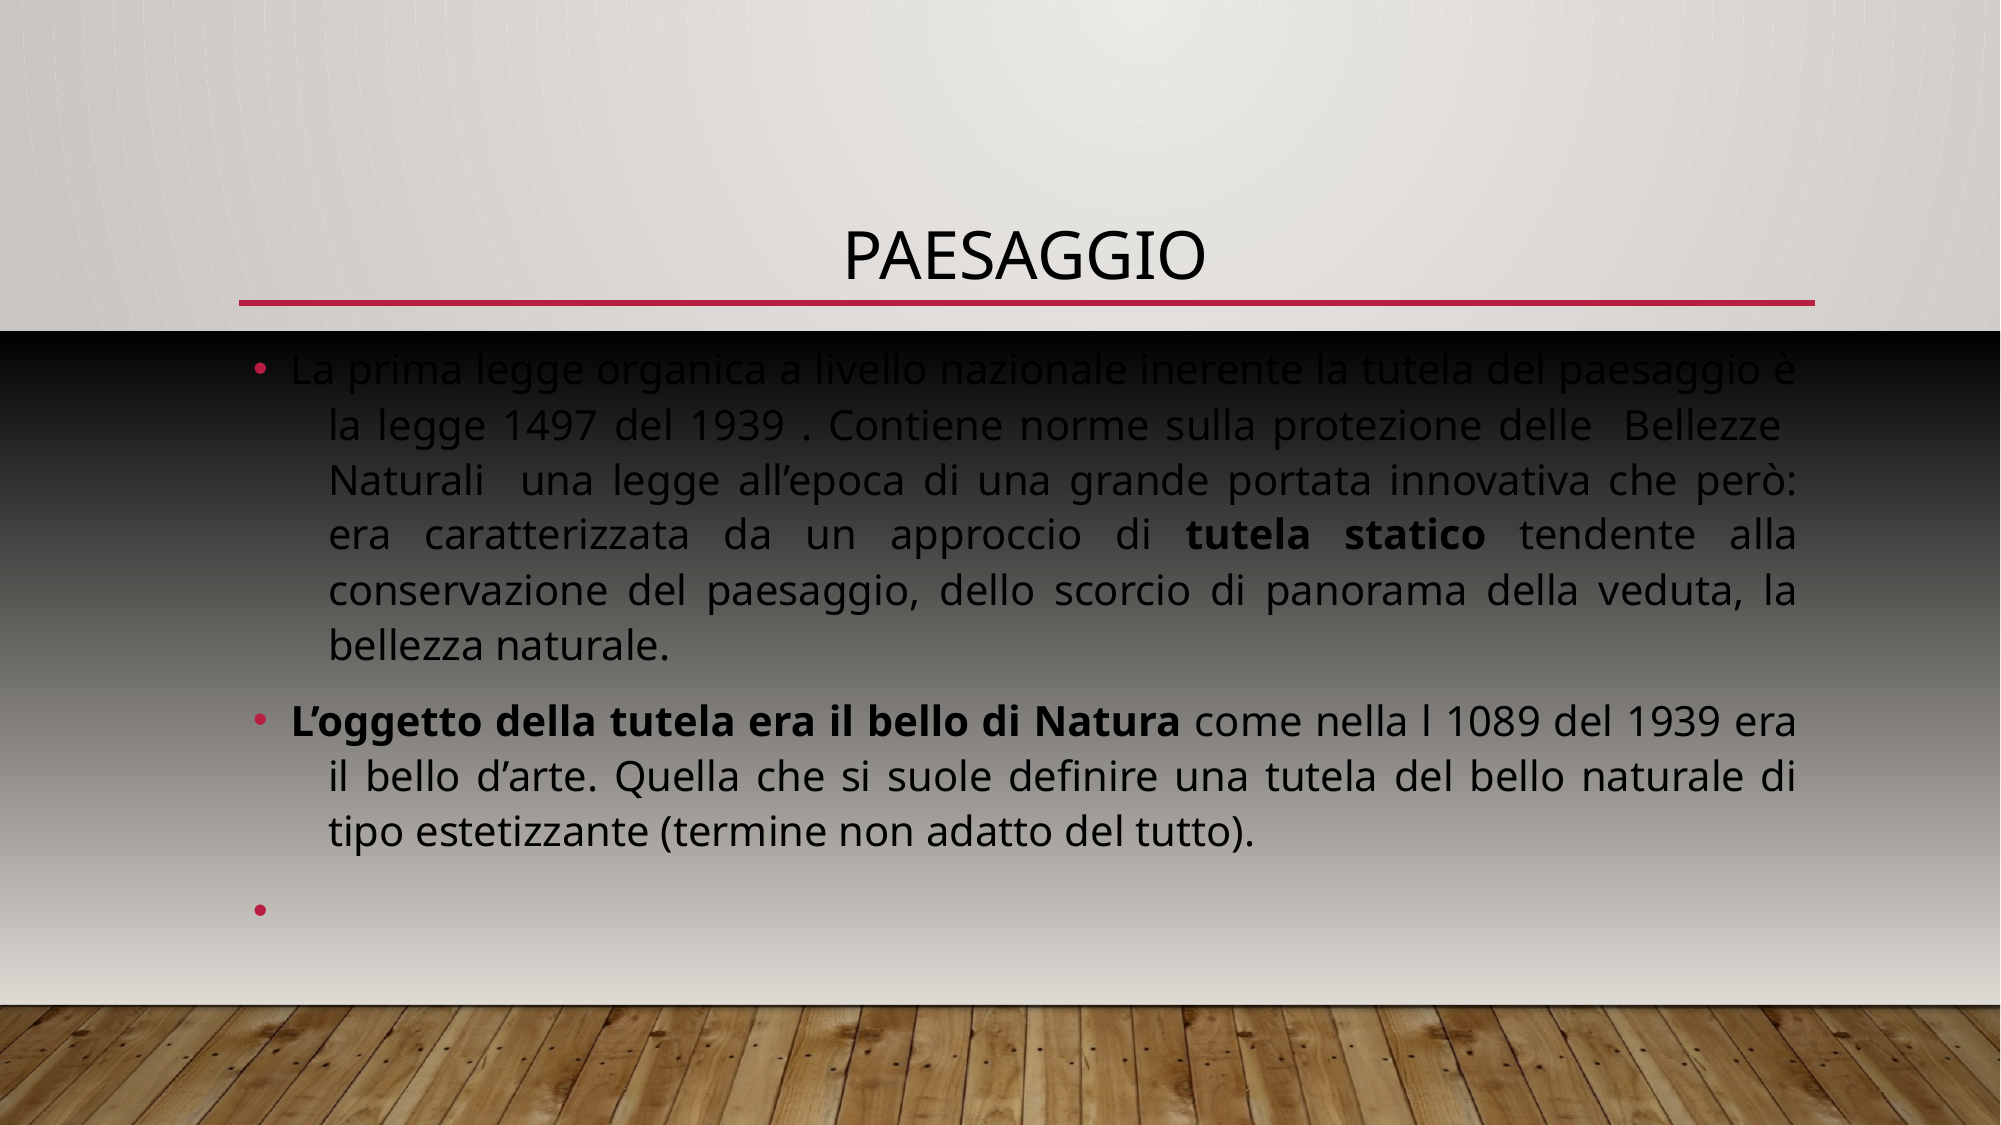

# Paesaggio
La prima legge organica a livello nazionale inerente la tutela del paesaggio è la legge 1497 del 1939 . Contiene norme sulla protezione delle Bellezze Naturali una legge all’epoca di una grande portata innovativa che però: era caratterizzata da un approccio di tutela statico tendente alla conservazione del paesaggio, dello scorcio di panorama della veduta, la bellezza naturale.
L’oggetto della tutela era il bello di Natura come nella l 1089 del 1939 era il bello d’arte. Quella che si suole definire una tutela del bello naturale di tipo estetizzante (termine non adatto del tutto).